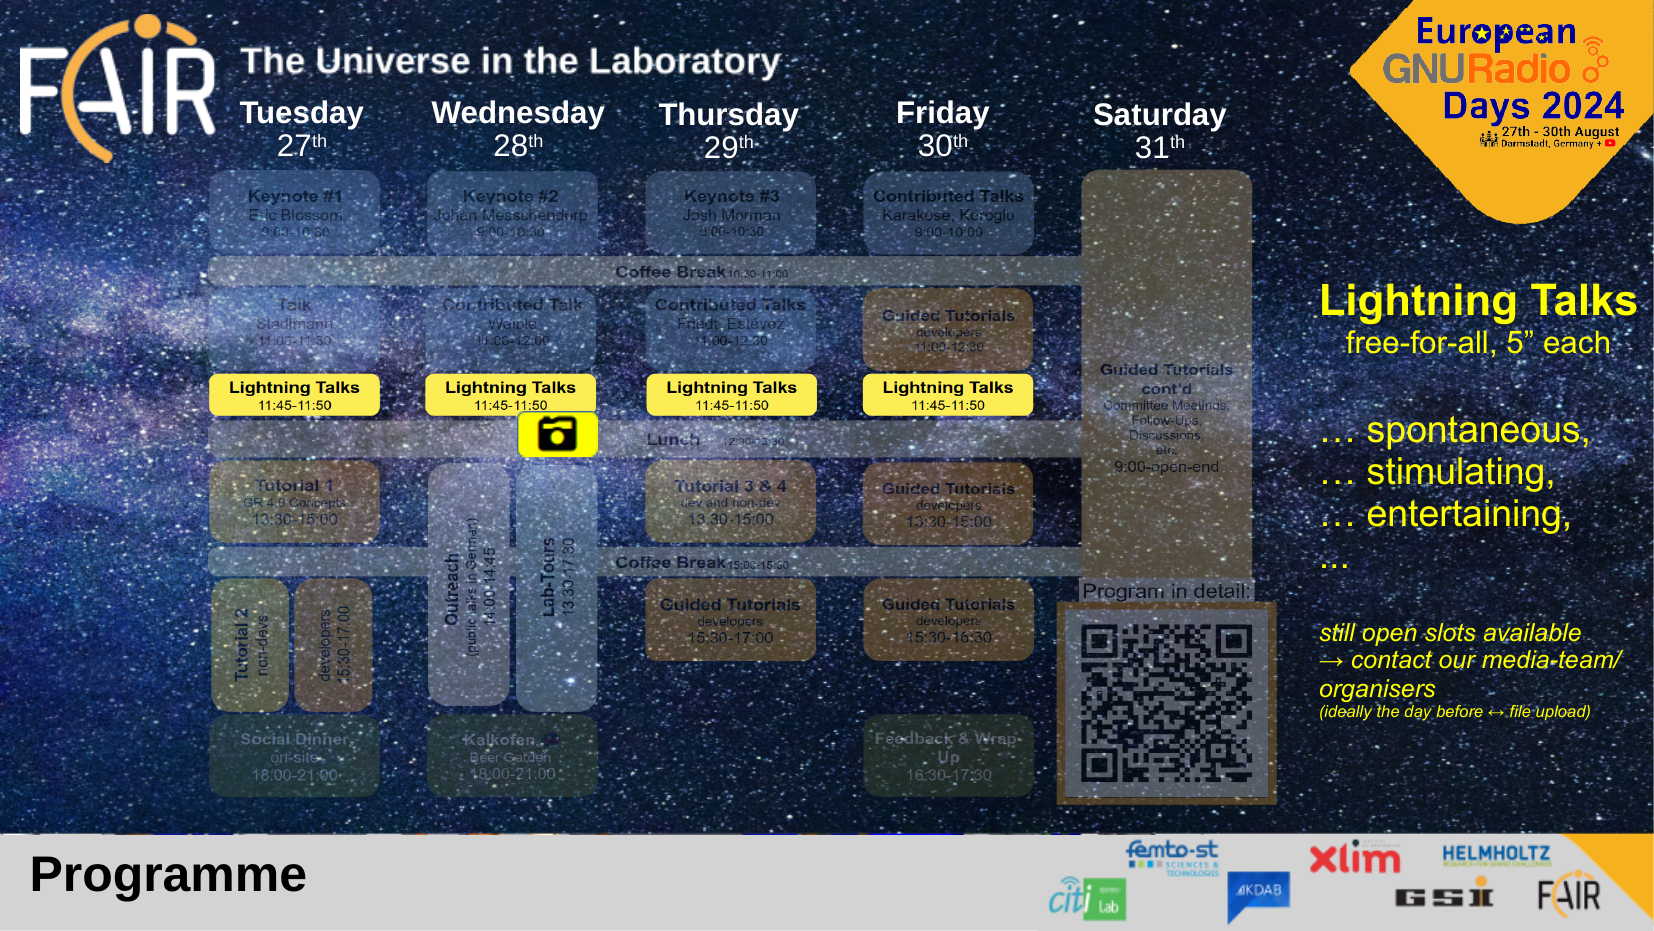

Wednesday
28th
Tuesday
27th
Friday
30th
Thursday
29th
Saturday
31th
Lightning Talks
free-for-all, 5” each
… spontaneous,
… stimulating,
… entertaining,
...
still open slots available
→ contact our media-team/
organisers
(ideally the day before ↔ file upload)
# Programme